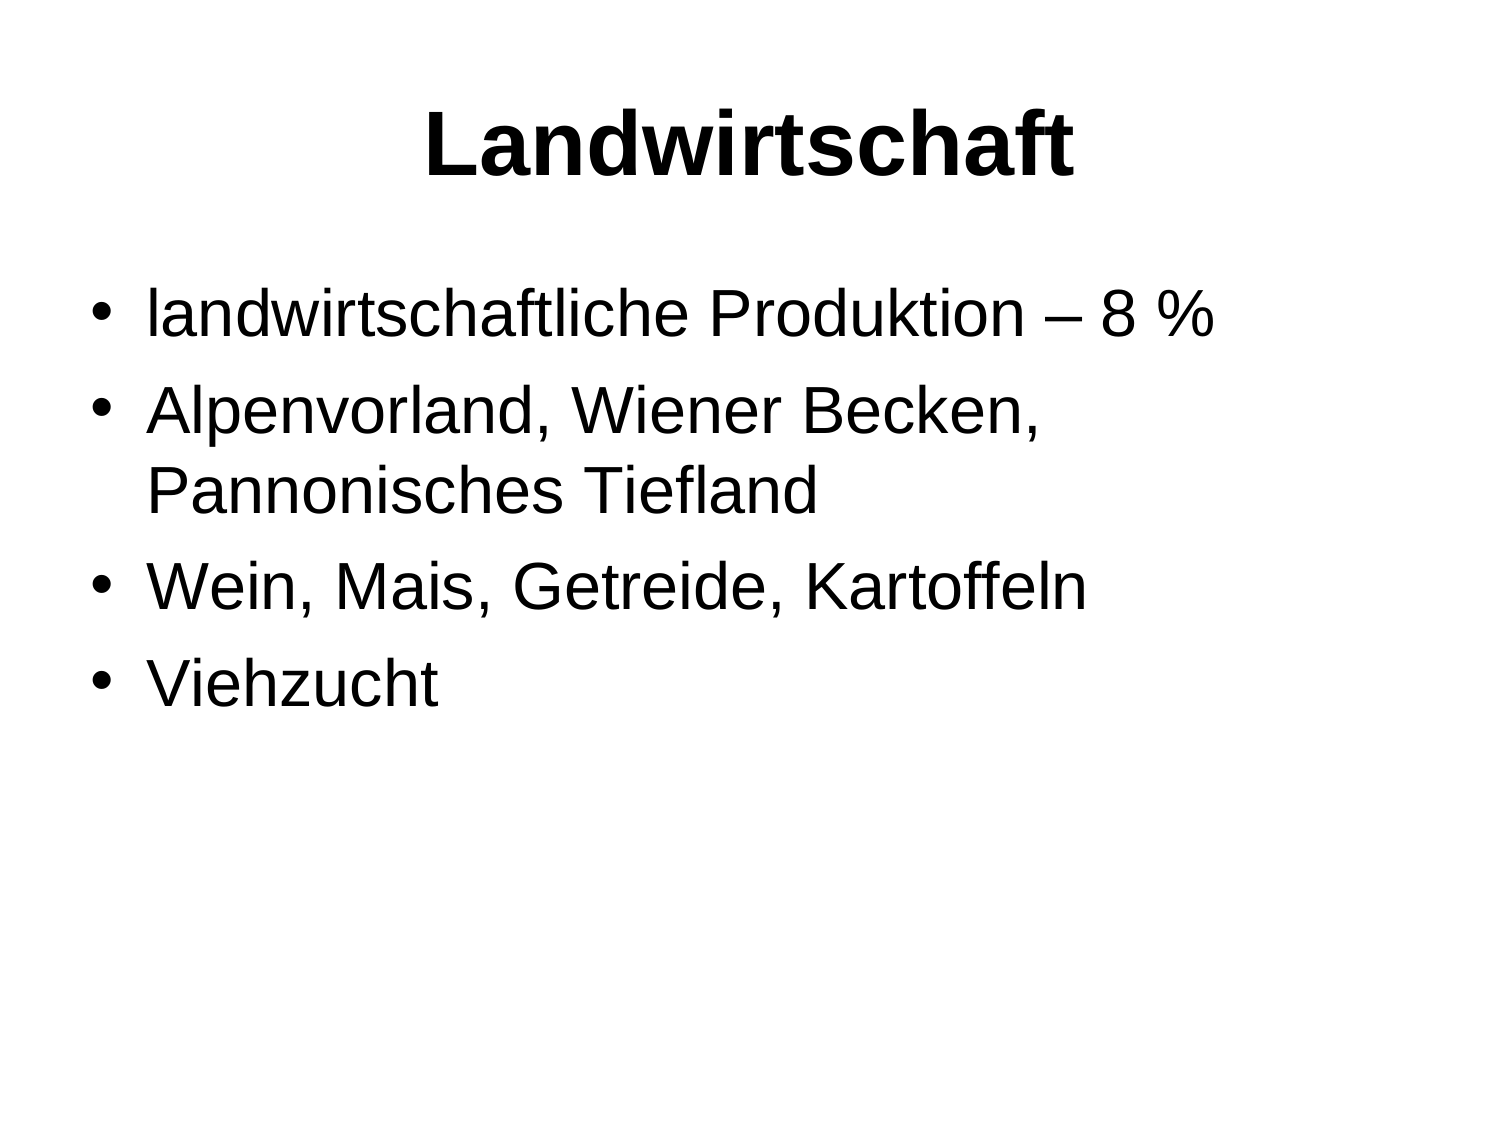

# Landwirtschaft
landwirtschaftliche Produktion – 8 %
Alpenvorland, Wiener Becken, Pannonisches Tiefland
Wein, Mais, Getreide, Kartoffeln
Viehzucht